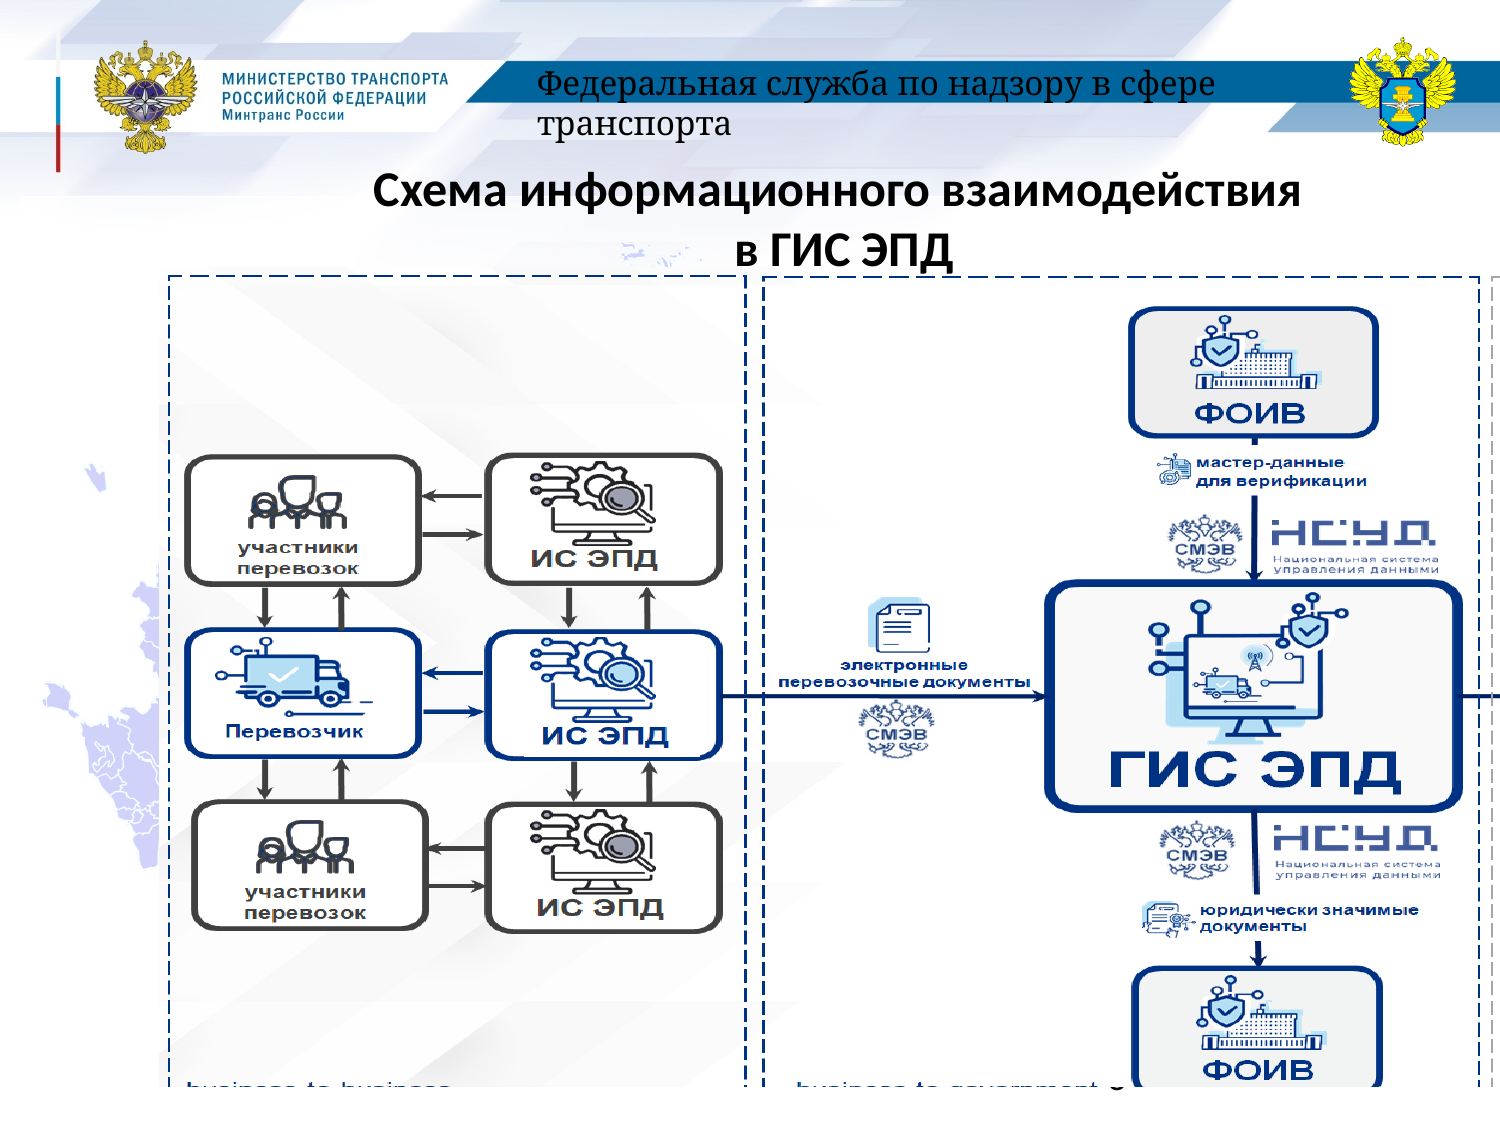

Федеральная служба по надзору в сфере транспорта
Схема информационного взаимодействия
 в ГИС ЭПД